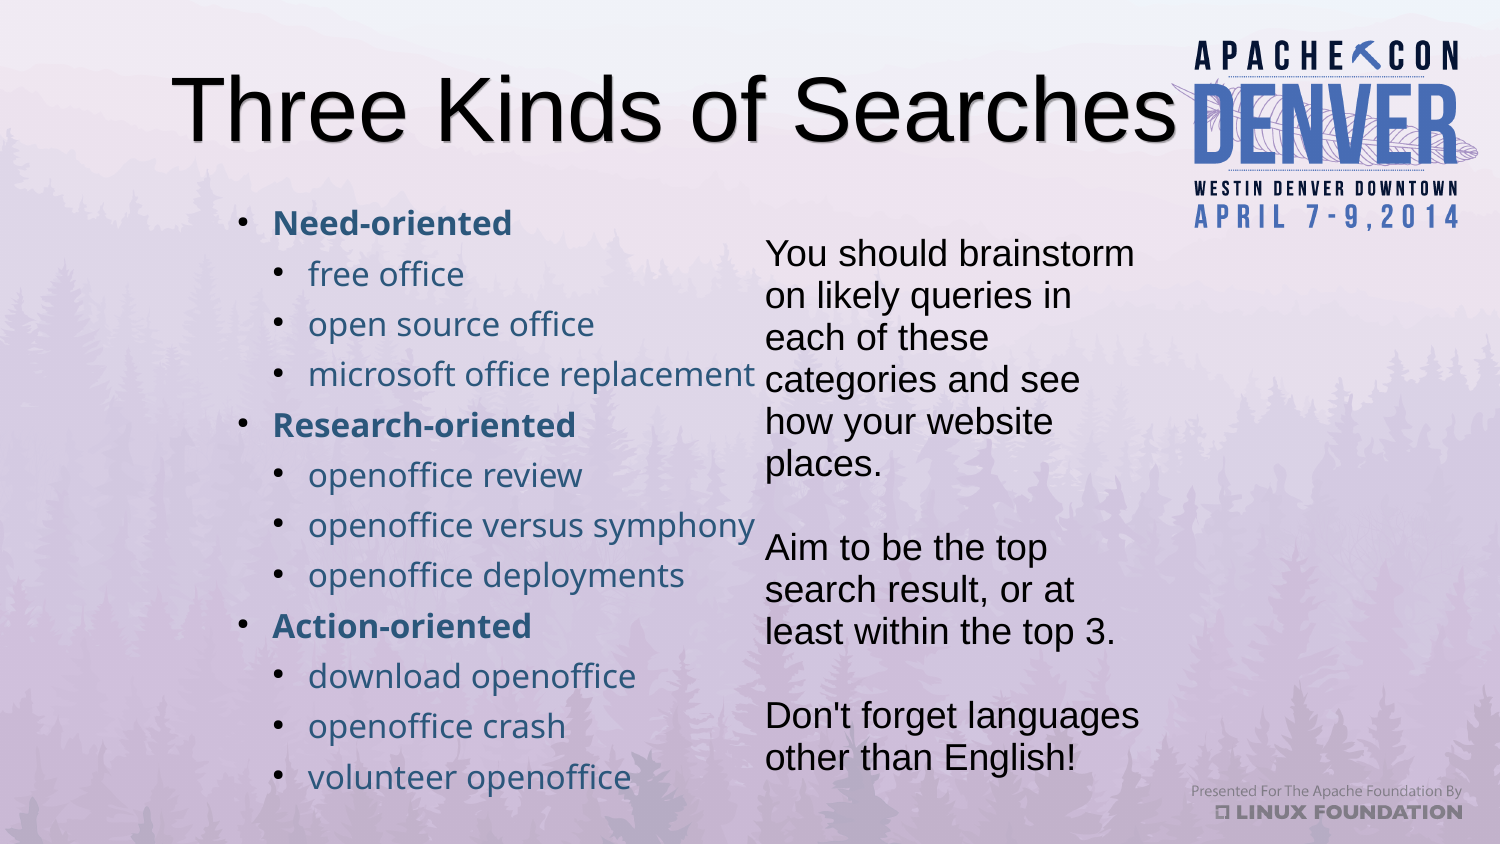

# Three Kinds of Searches
Need-oriented
free office
open source office
microsoft office replacement
Research-oriented
openoffice review
openoffice versus symphony
openoffice deployments
Action-oriented
download openoffice
openoffice crash
volunteer openoffice
You should brainstorm on likely queries in each of these categories and see how your website places.
Aim to be the top search result, or at least within the top 3.
Don't forget languages other than English!